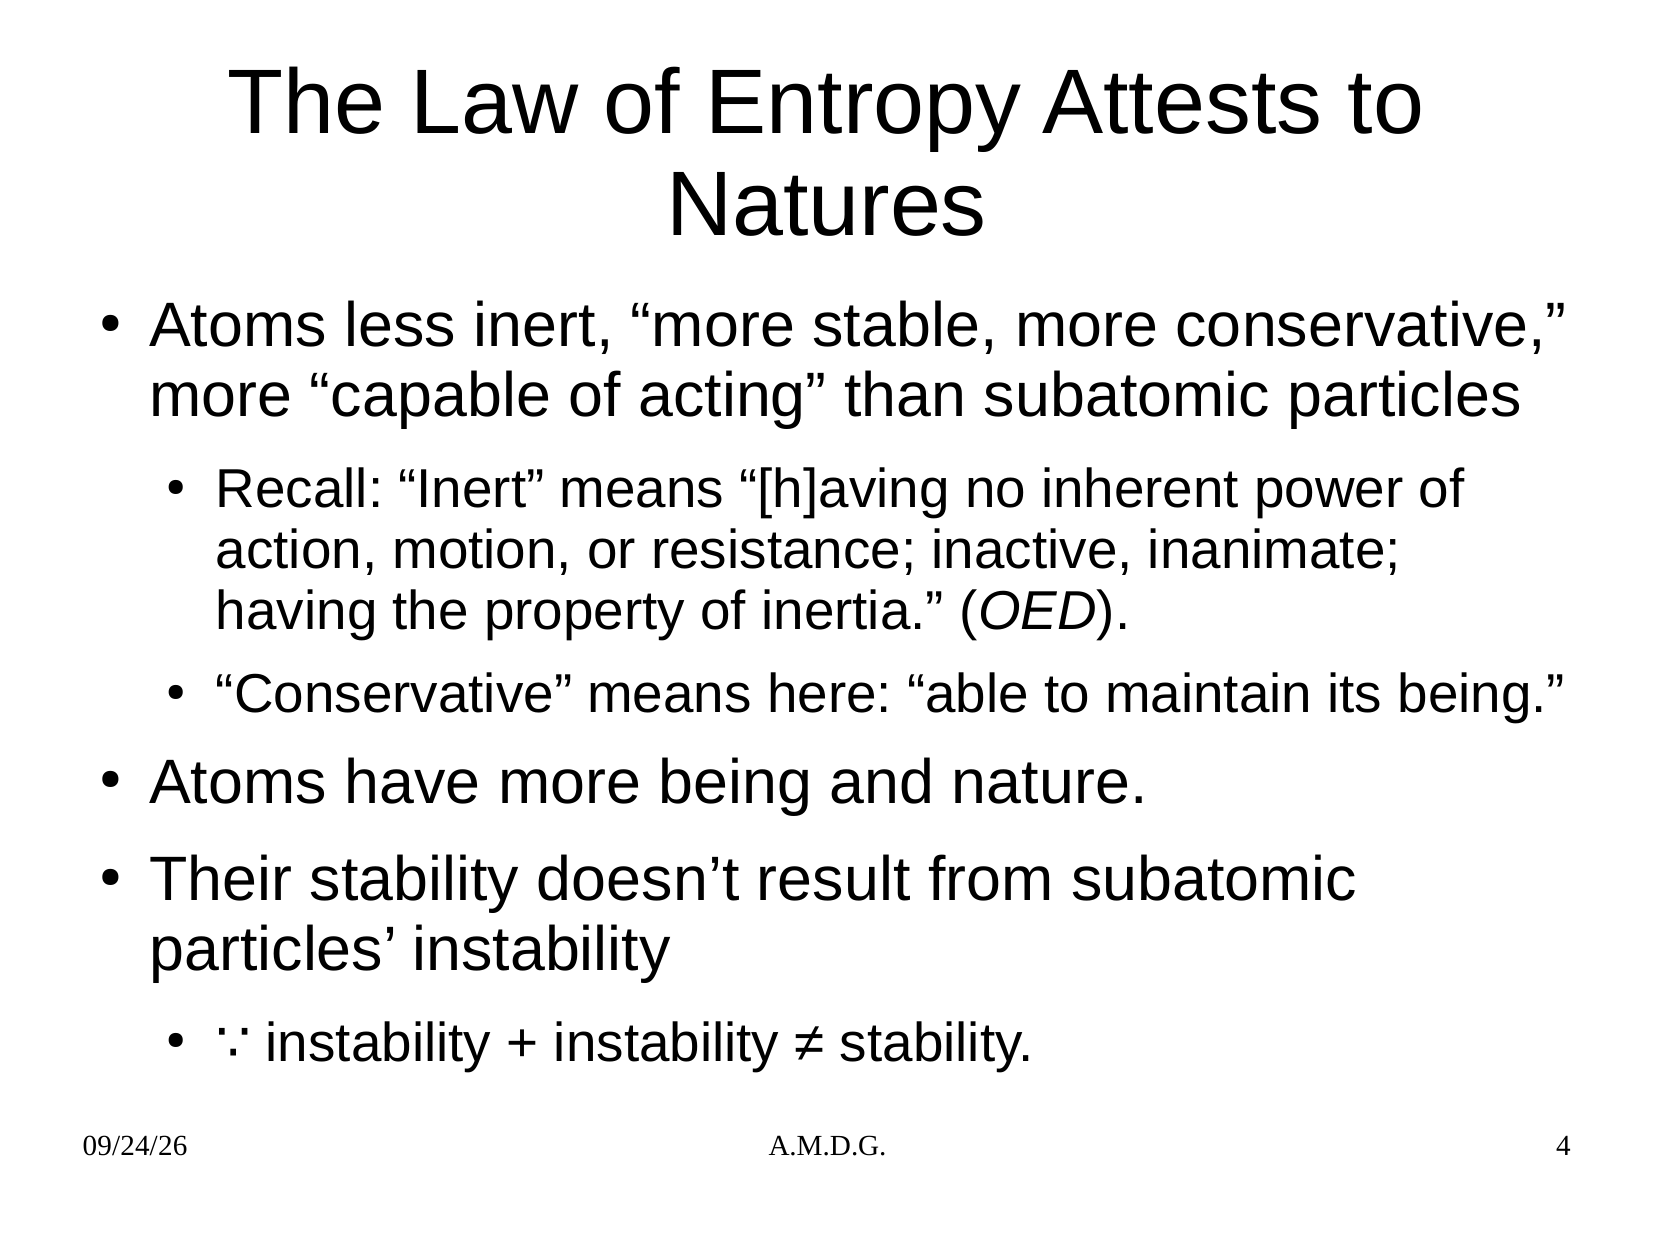

# The Law of Entropy Attests to Natures
Atoms less inert, “more stable, more conservative,” more “capable of acting” than subatomic particles
Recall: “Inert” means “[h]aving no inherent power of action, motion, or resistance; inactive, inanimate; having the property of inertia.” (OED).
“Conservative” means here: “able to maintain its being.”
Atoms have more being and nature.
Their stability doesn’t result from subatomic particles’ instability
∵ instability + instability ≠ stability.
`
A.M.D.G.
4